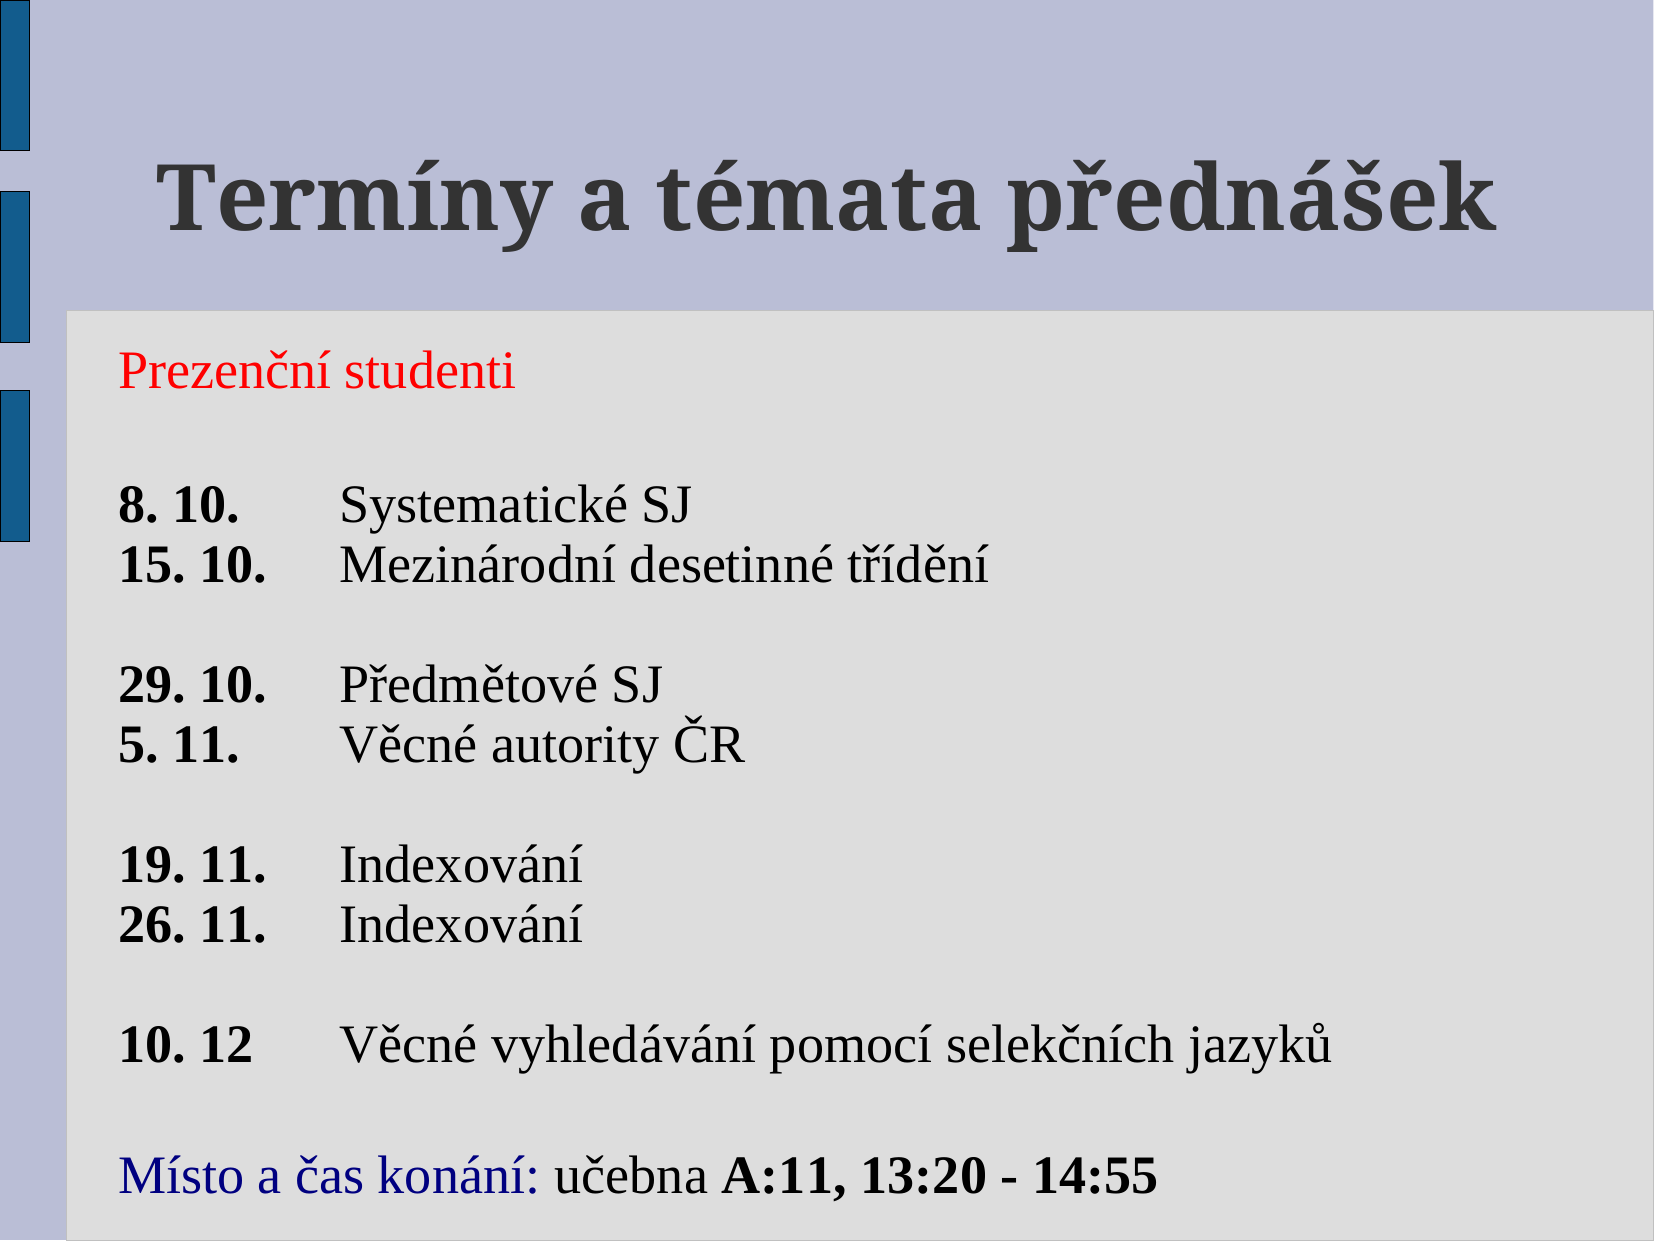

# Termíny a témata přednášek
Prezenční studenti
8. 10. 		Systematické SJ
15. 10. 	Mezinárodní desetinné třídění
29. 10. 	Předmětové SJ
5. 11. 		Věcné autority ČR
19. 11. 	Indexování
26. 11. 	Indexování
10. 12 	Věcné vyhledávání pomocí selekčních jazyků
Místo a čas konání: učebna A:11, 13:20 - 14:55